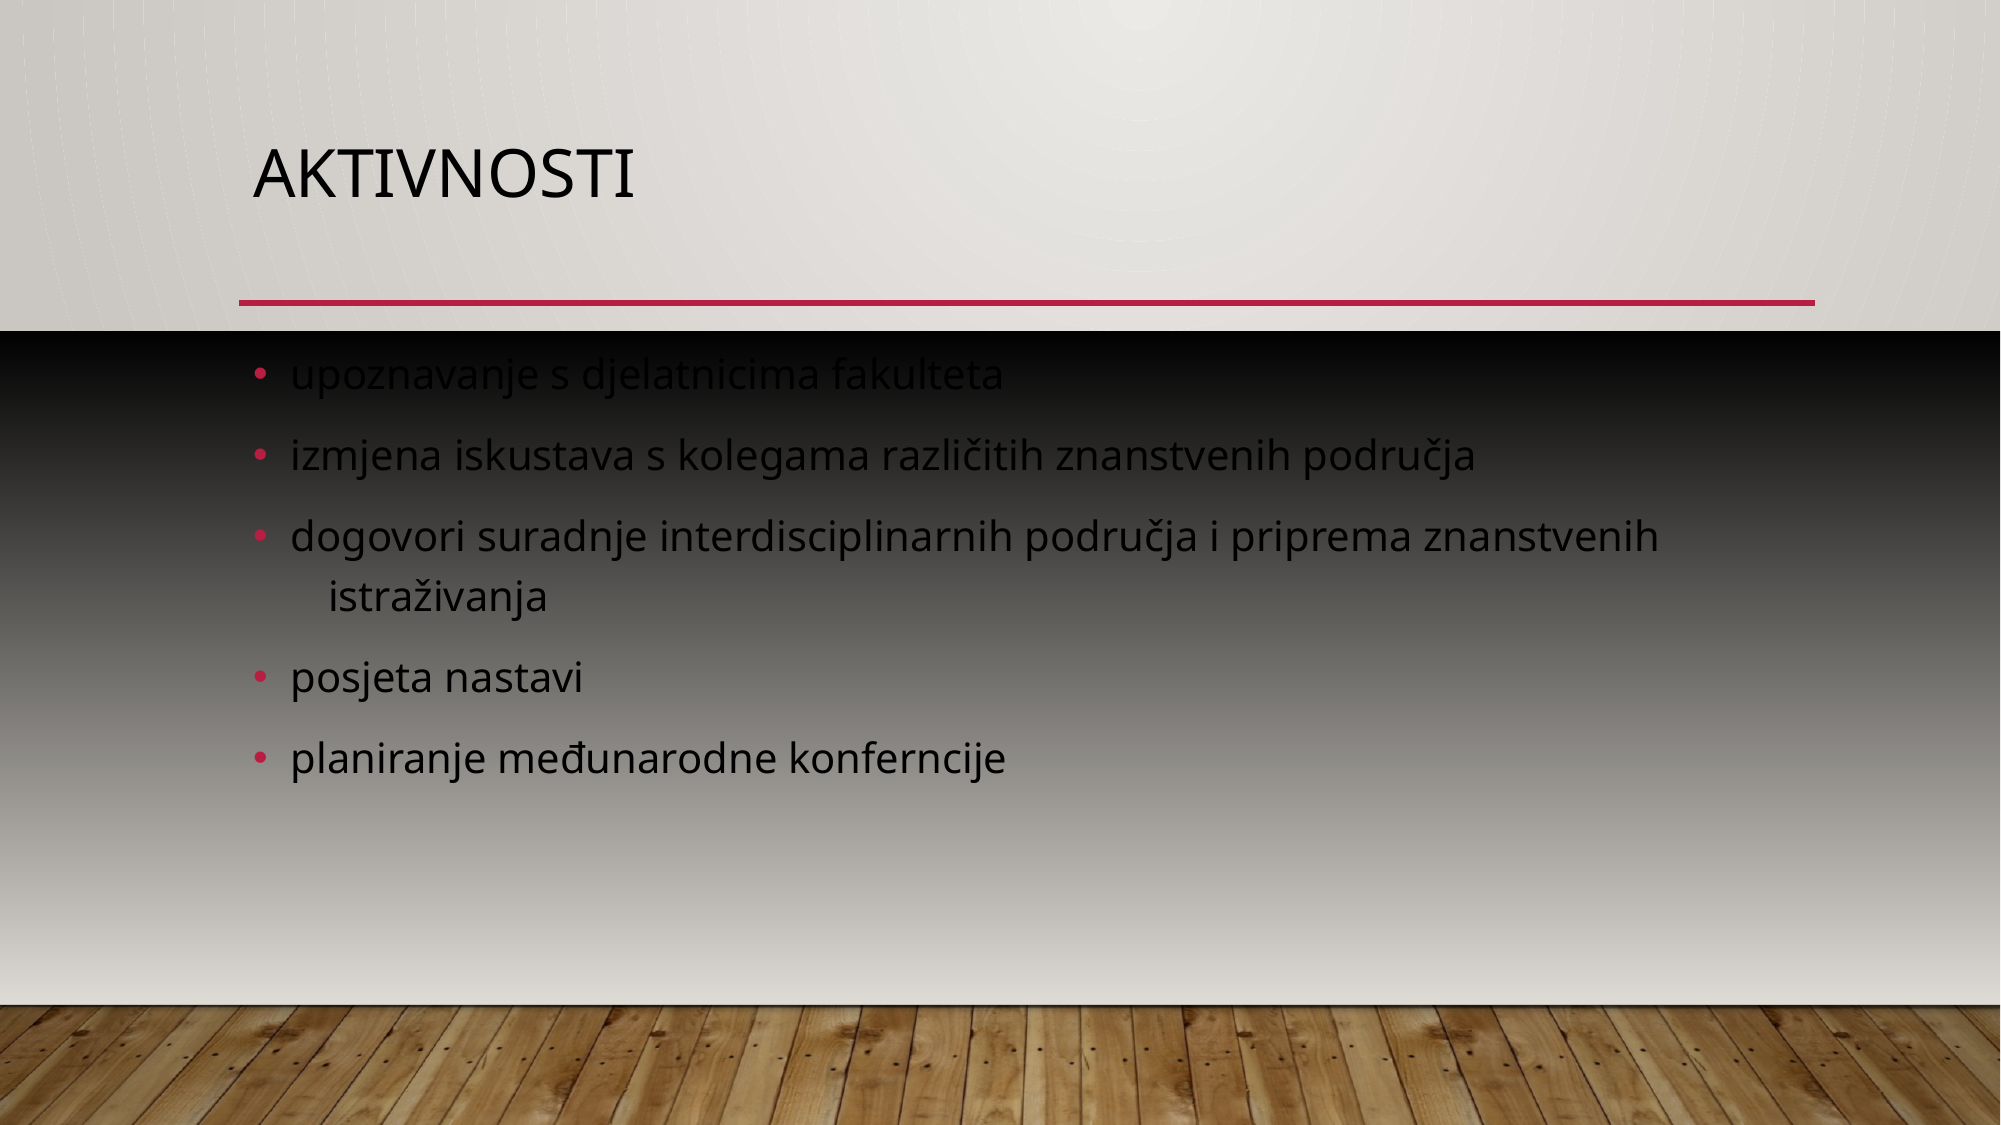

# Aktivnosti
upoznavanje s djelatnicima fakulteta
izmjena iskustava s kolegama različitih znanstvenih područja
dogovori suradnje interdisciplinarnih područja i priprema znanstvenih istraživanja
posjeta nastavi
planiranje međunarodne konferncije